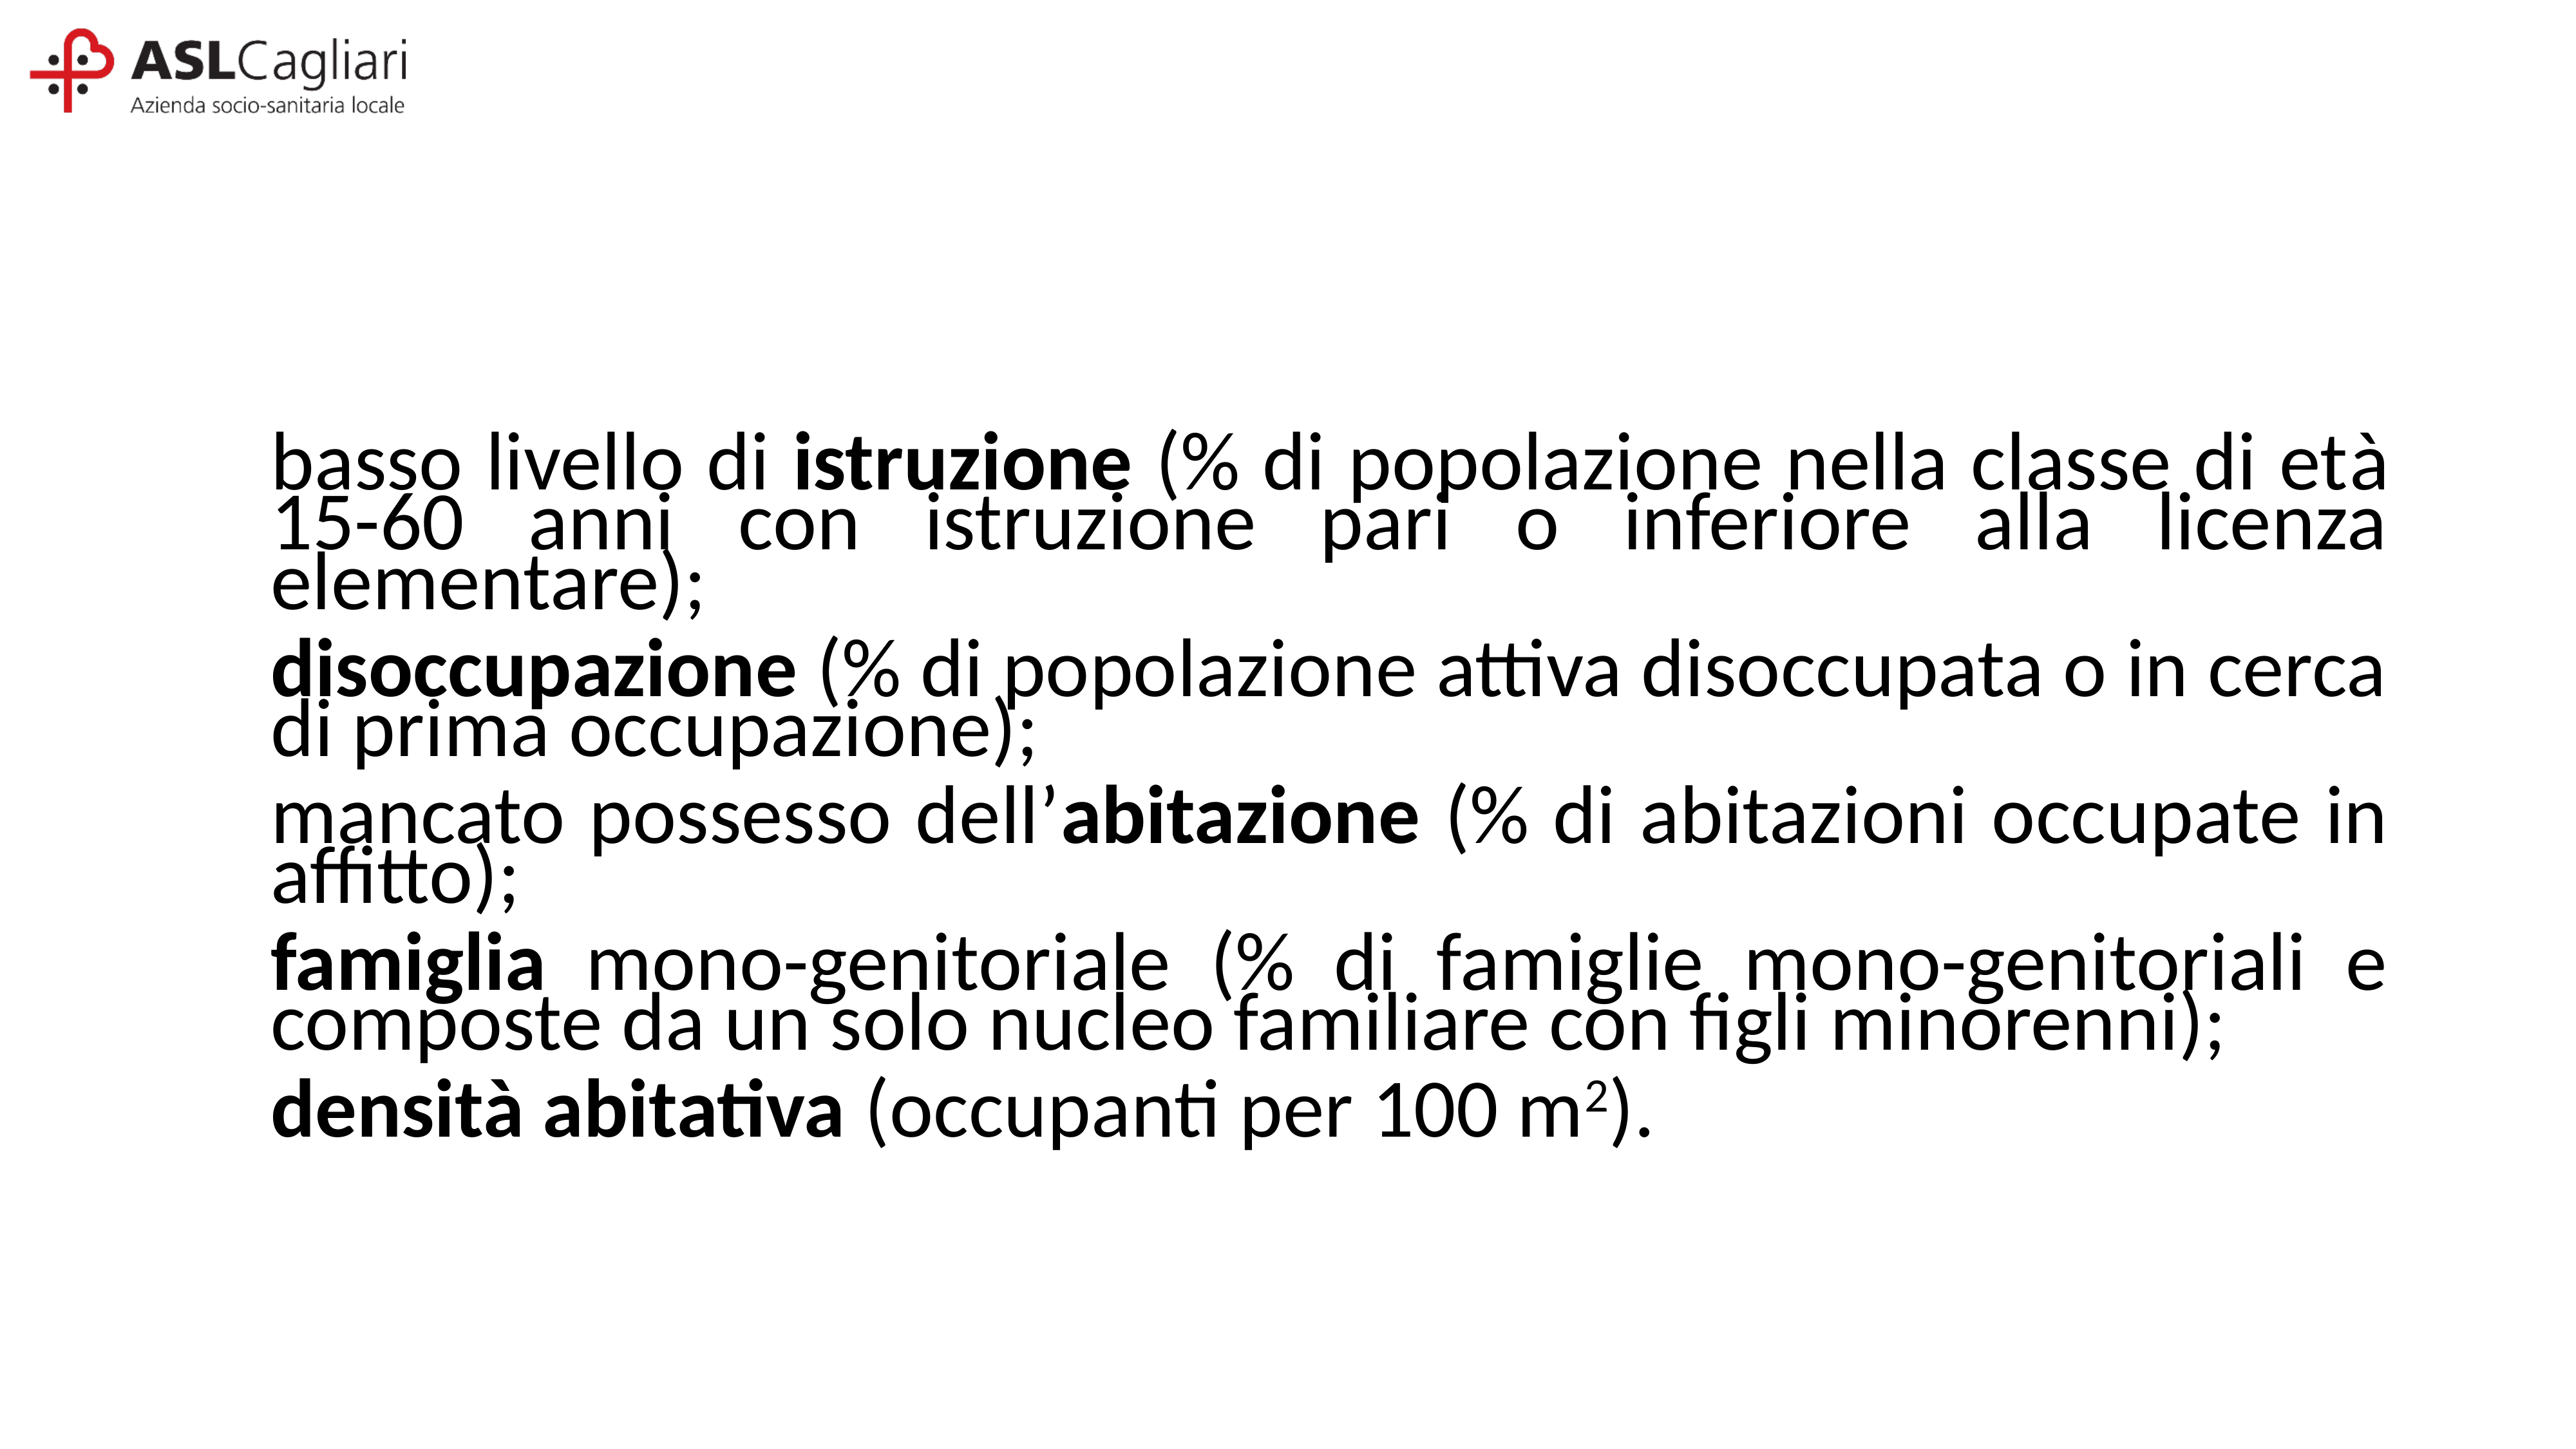

Componenti dell’indicatore di deprivazione socioeconomica
basso livello di istruzione (% di popolazione nella classe di età 15-60 anni con istruzione pari o inferiore alla licenza elementare);
disoccupazione (% di popolazione attiva disoccupata o in cerca di prima occupazione);
mancato possesso dell’abitazione (% di abitazioni occupate in affitto);
famiglia mono-genitoriale (% di famiglie mono-genitoriali e composte da un solo nucleo familiare con figli minorenni);
densità abitativa (occupanti per 100 m2).